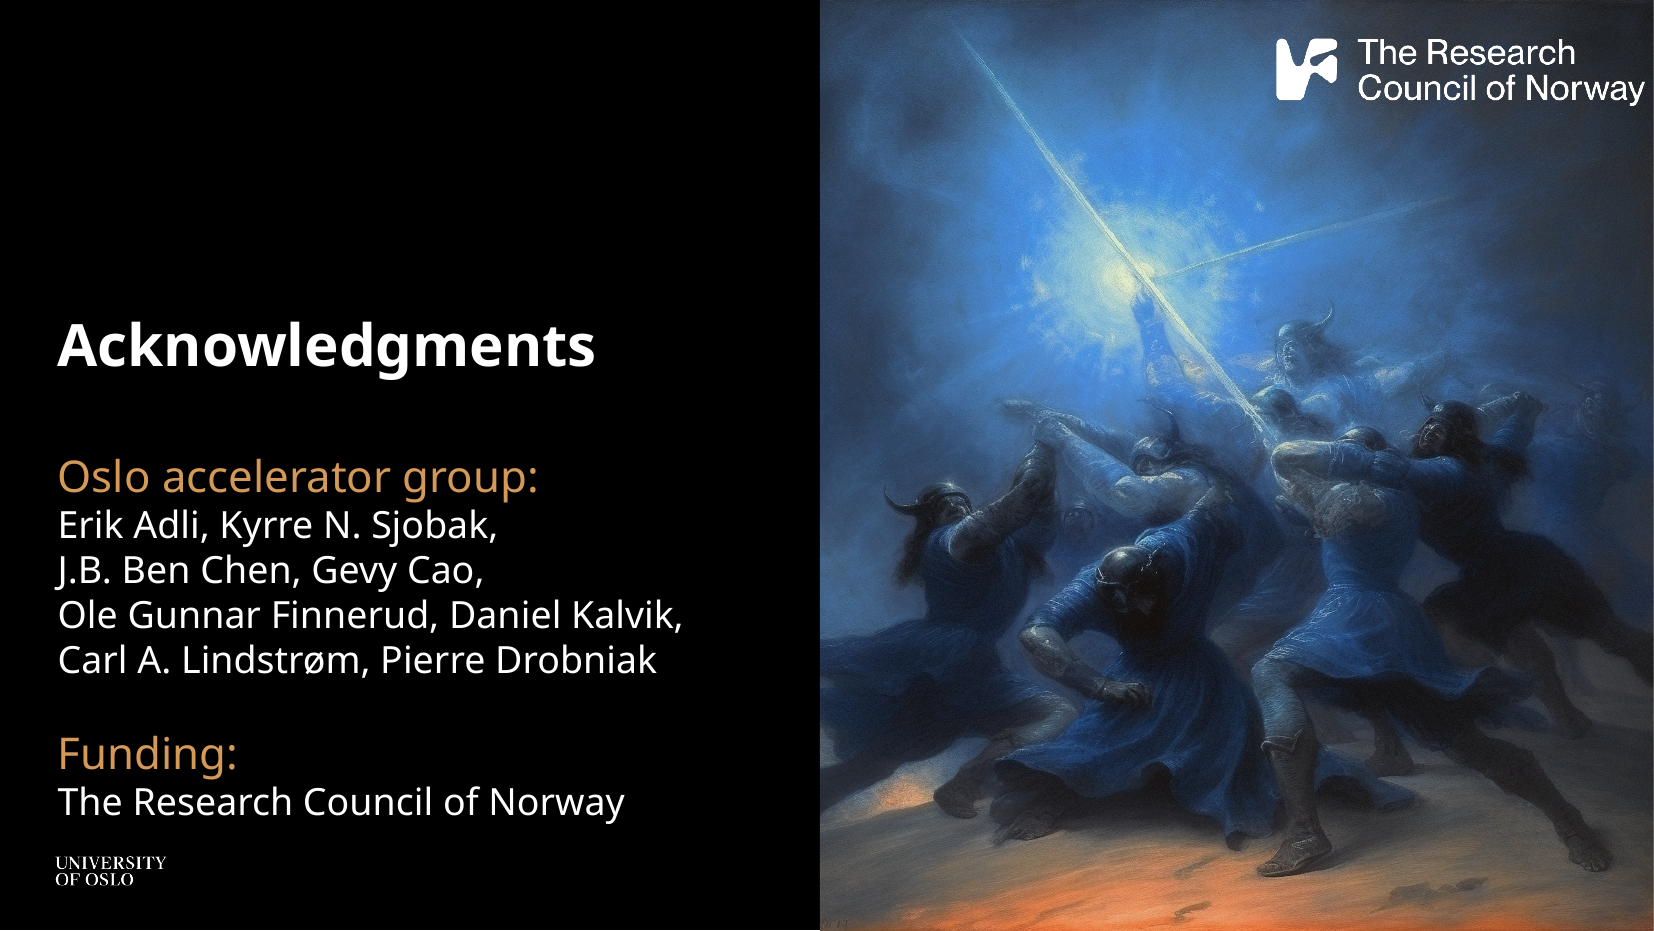

Acknowledgments
Oslo accelerator group:
Erik Adli, Kyrre N. Sjobak,
J.B. Ben Chen, Gevy Cao,
Ole Gunnar Finnerud, Daniel Kalvik,
Carl A. Lindstrøm, Pierre Drobniak
Funding:
The Research Council of Norway